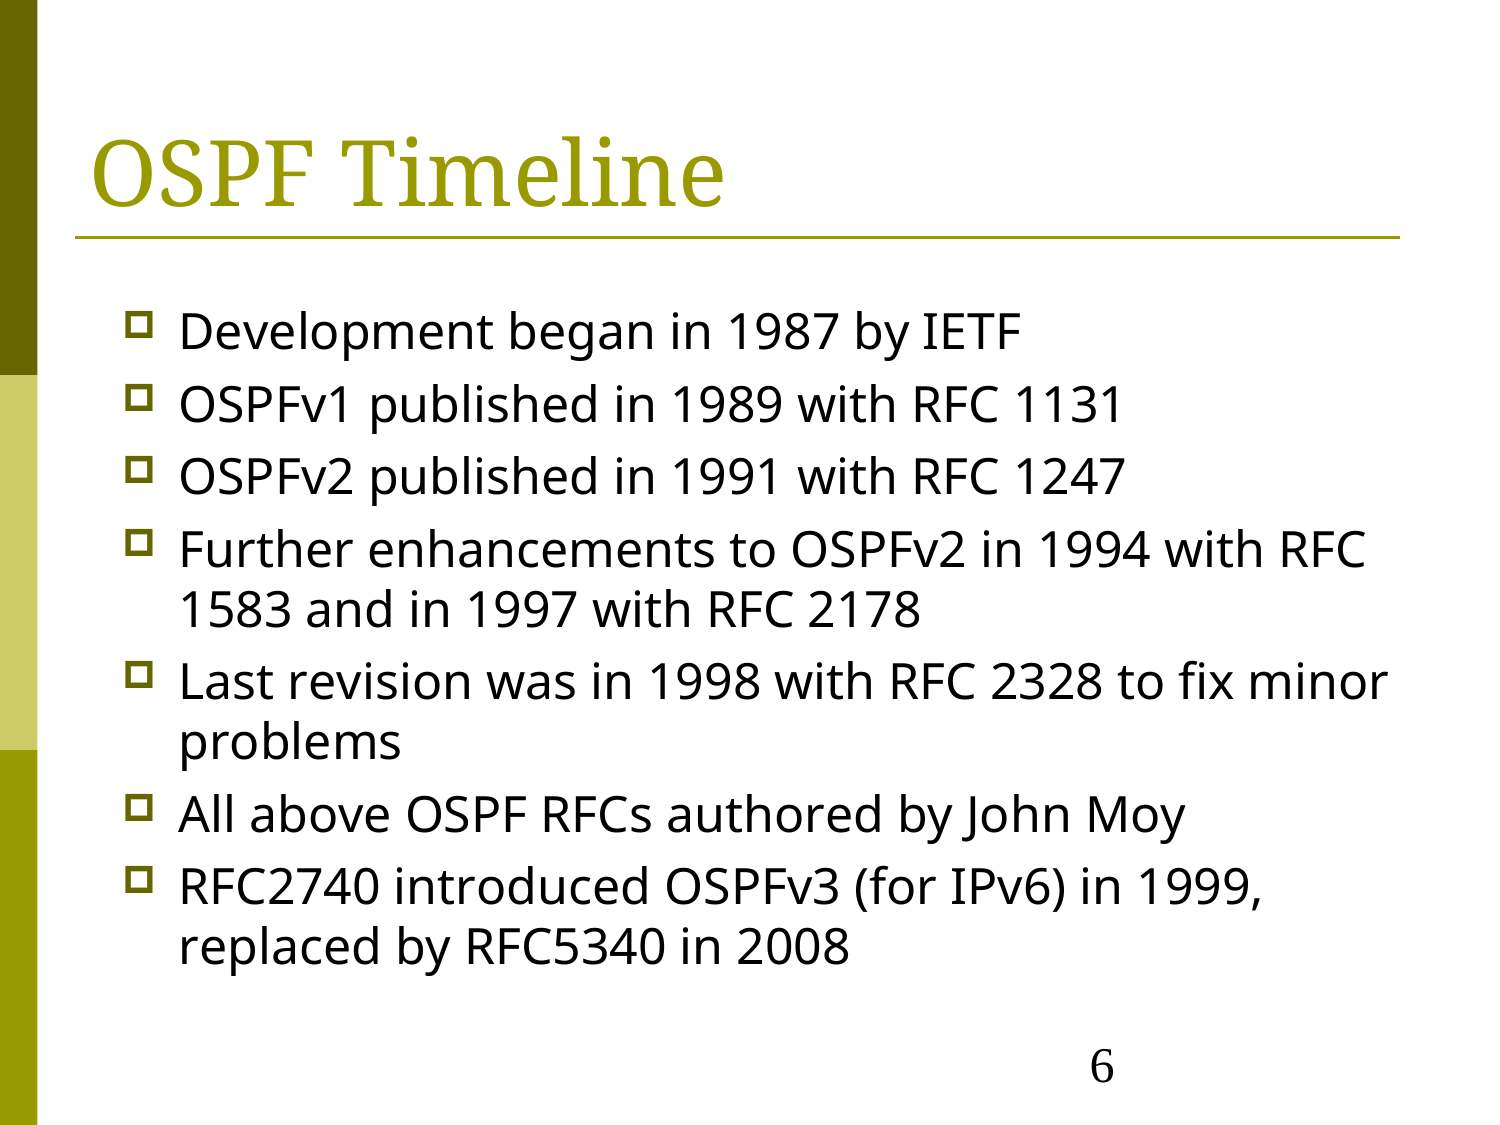

# OSPF Timeline
Development began in 1987 by IETF
OSPFv1 published in 1989 with RFC 1131
OSPFv2 published in 1991 with RFC 1247
Further enhancements to OSPFv2 in 1994 with RFC 1583 and in 1997 with RFC 2178
Last revision was in 1998 with RFC 2328 to fix minor problems
All above OSPF RFCs authored by John Moy
RFC2740 introduced OSPFv3 (for IPv6) in 1999, replaced by RFC5340 in 2008
6